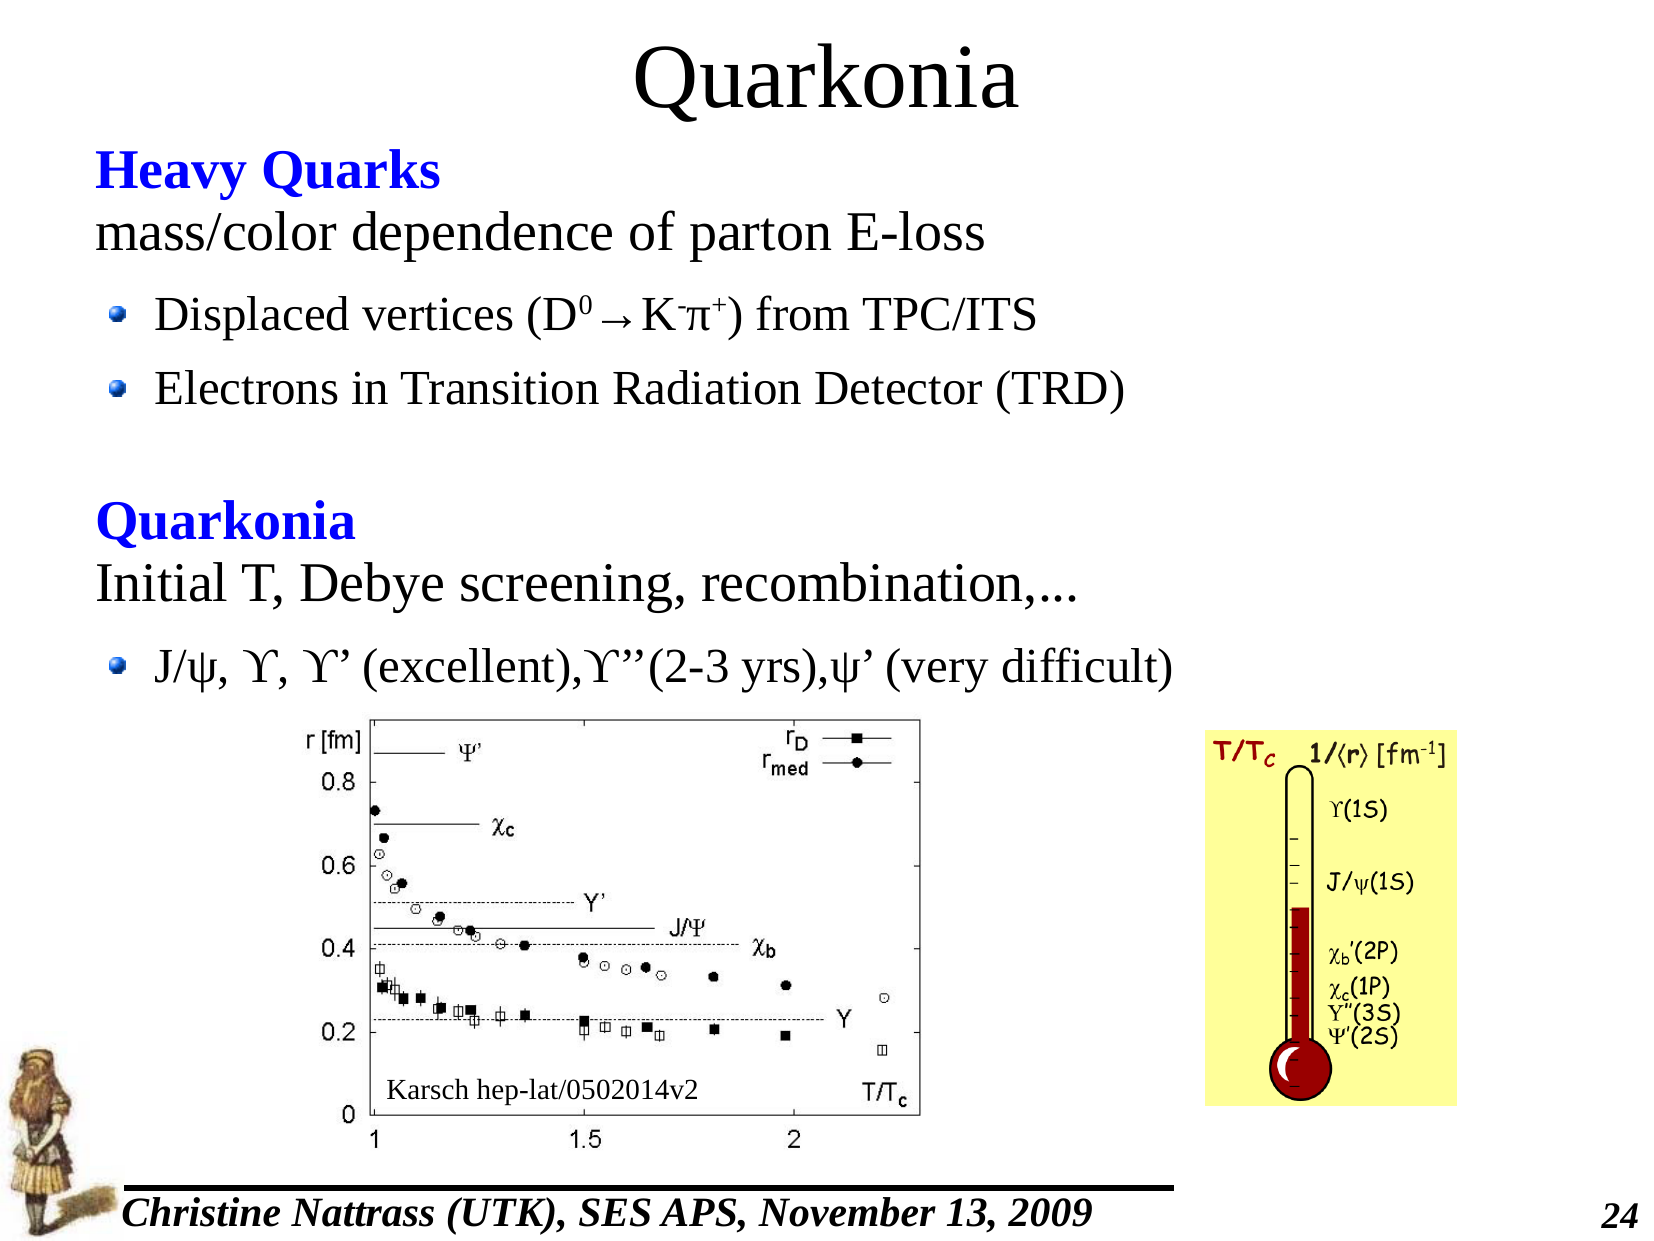

# Quarkonia
Heavy Quarks
mass/color dependence of parton E-loss
Displaced vertices (D0→K-π+) from TPC/ITS
Electrons in Transition Radiation Detector (TRD)
Quarkonia
Initial T, Debye screening, recombination,...
J/ψ, ϒ, ϒ’ (excellent),ϒ’’(2-3 yrs),ψ’ (very difficult)
Karsch hep-lat/0502014v2